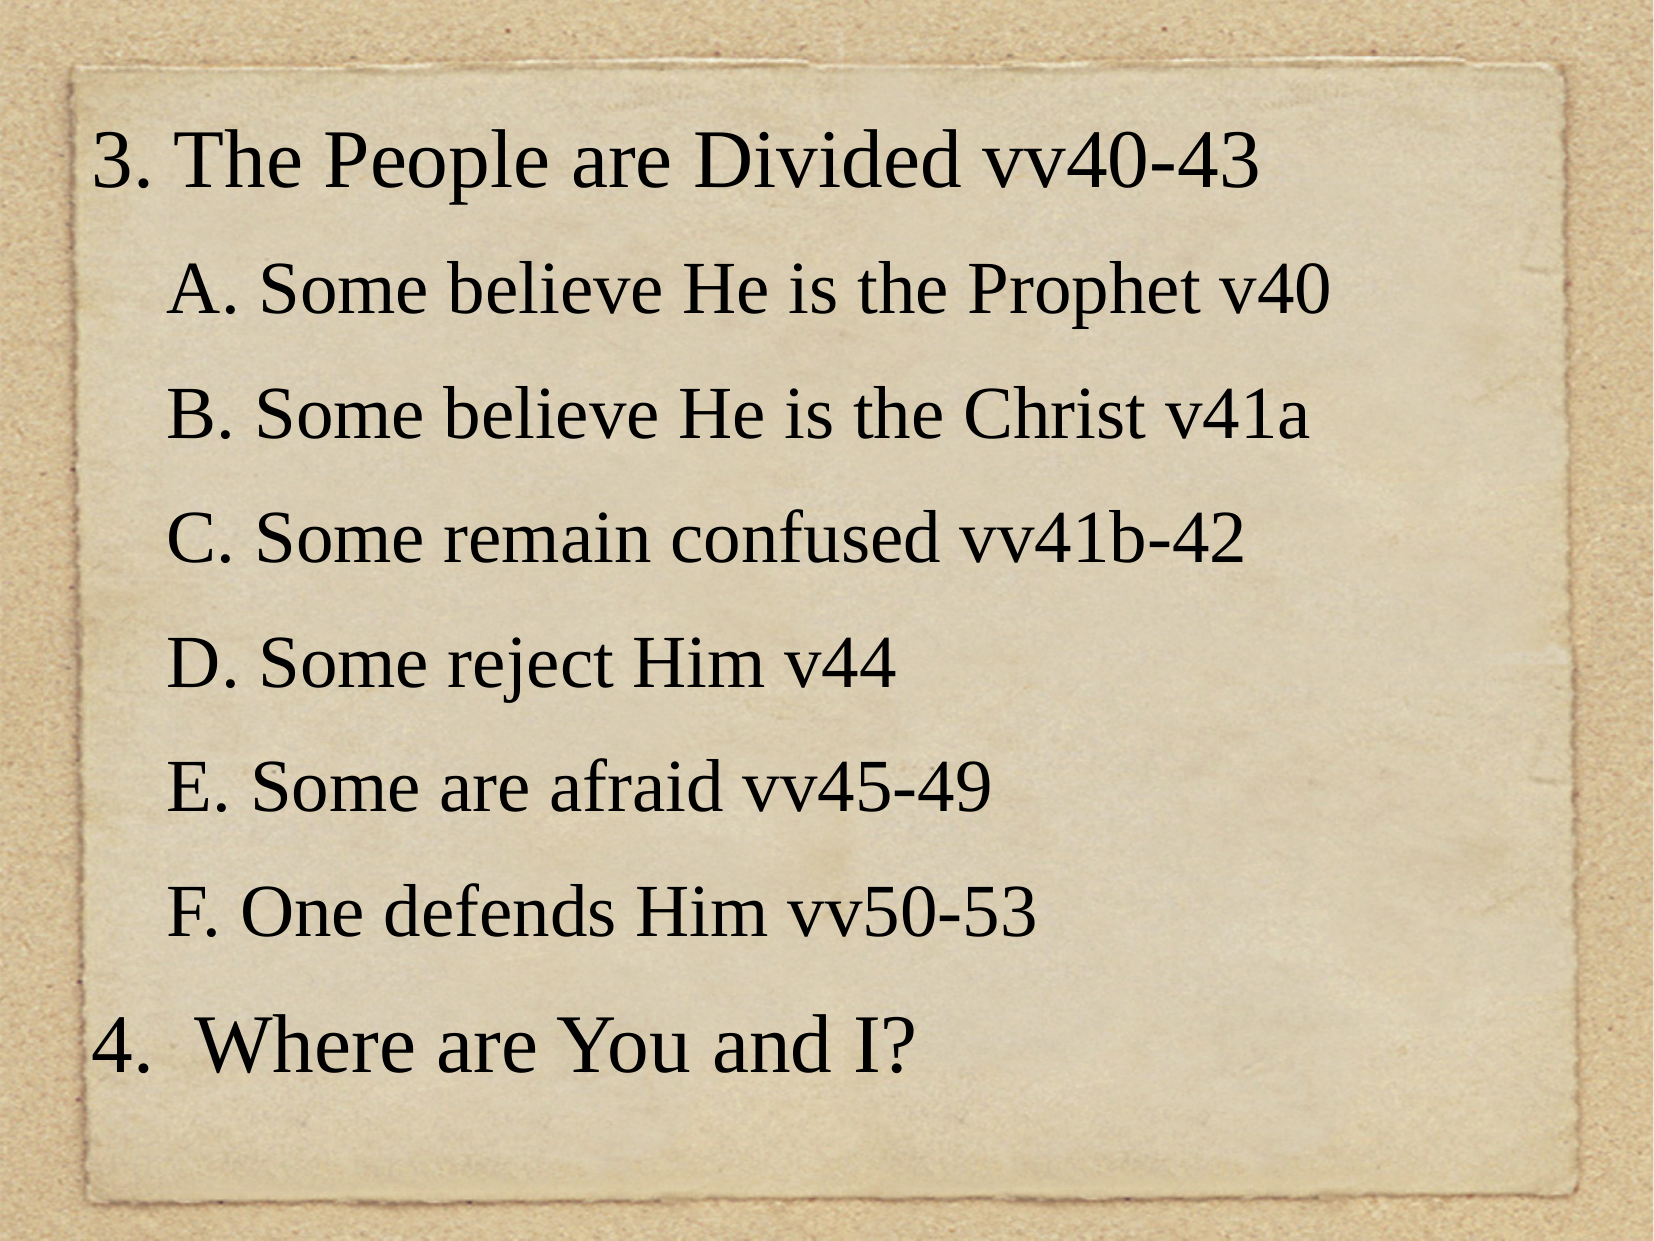

3. The People are Divided vv40-43
	A. Some believe He is the Prophet v40
	B. Some believe He is the Christ v41a
	C. Some remain confused vv41b-42
	D. Some reject Him v44
	E. Some are afraid vv45-49
	F. One defends Him vv50-53
4. Where are You and I?